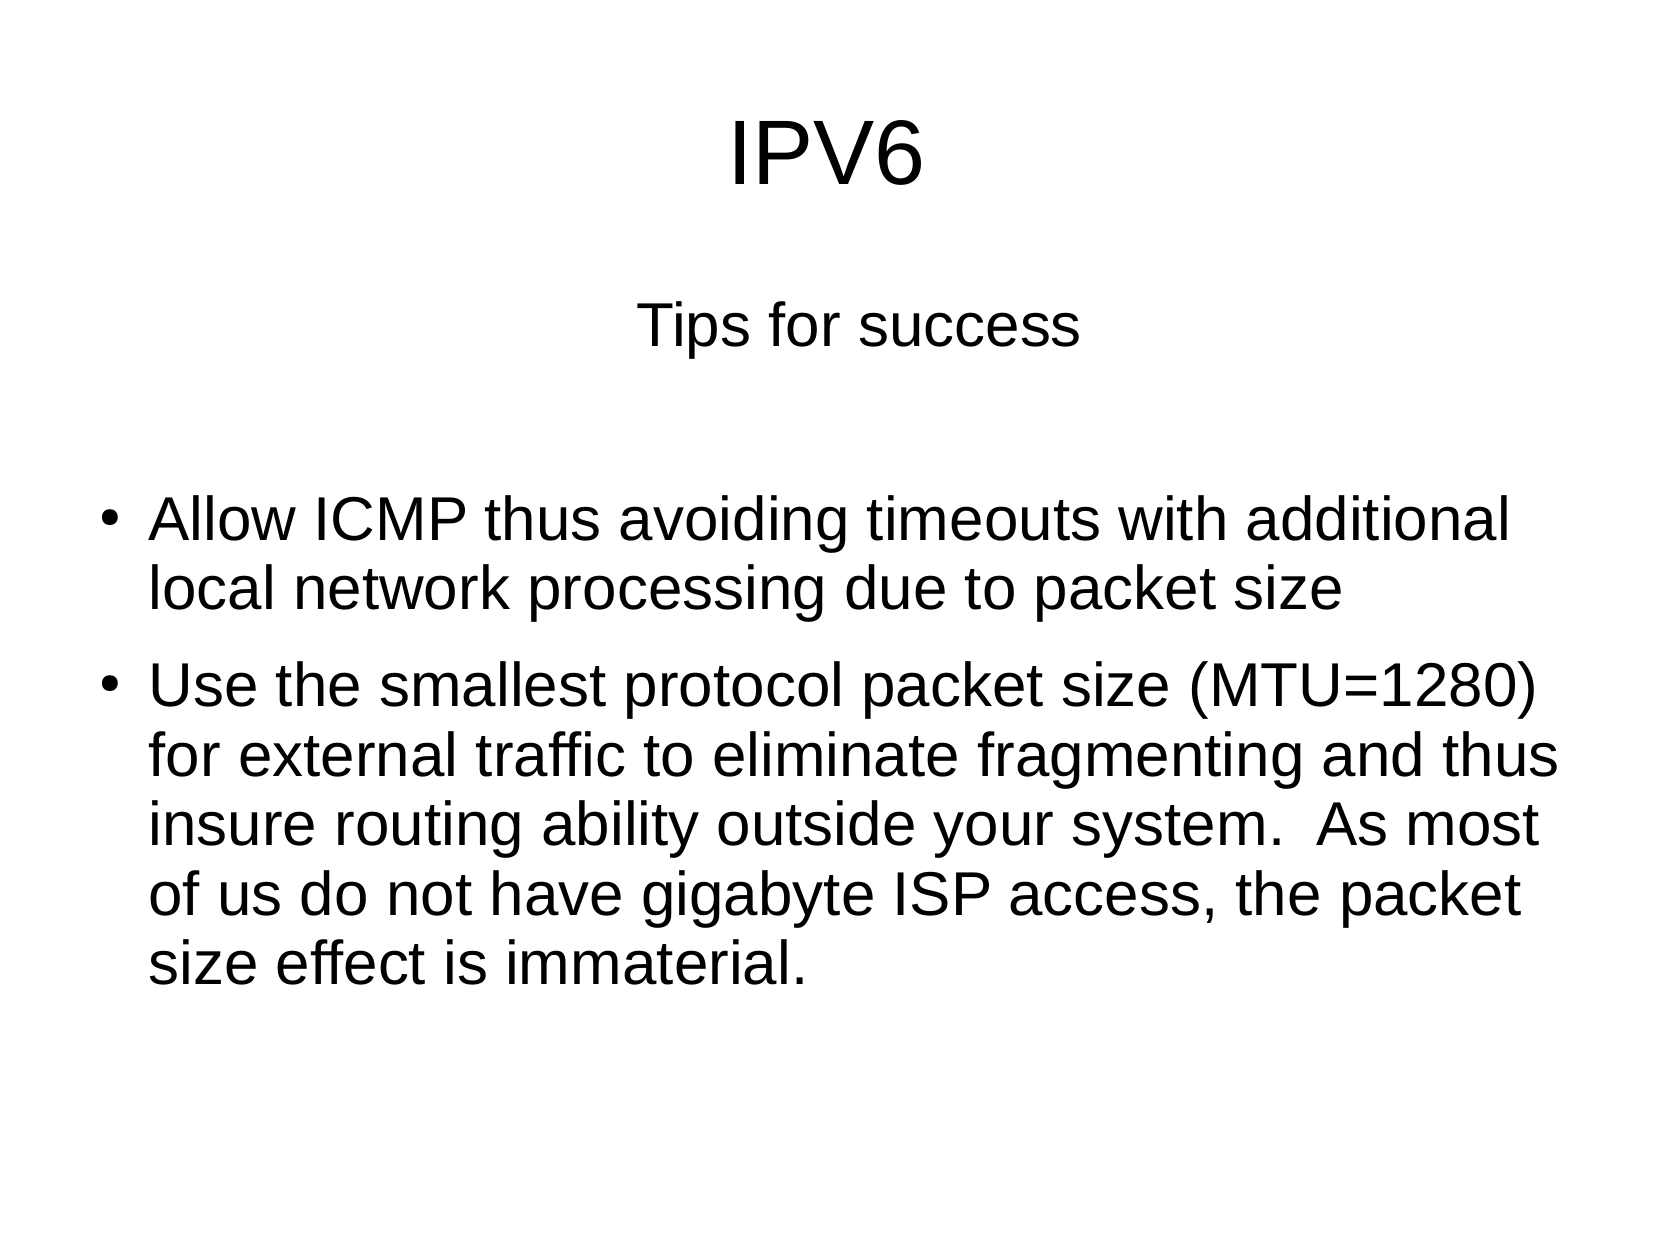

# IPV6
Tips for success
Allow ICMP thus avoiding timeouts with additional local network processing due to packet size
Use the smallest protocol packet size (MTU=1280) for external traffic to eliminate fragmenting and thus insure routing ability outside your system. As most of us do not have gigabyte ISP access, the packet size effect is immaterial.